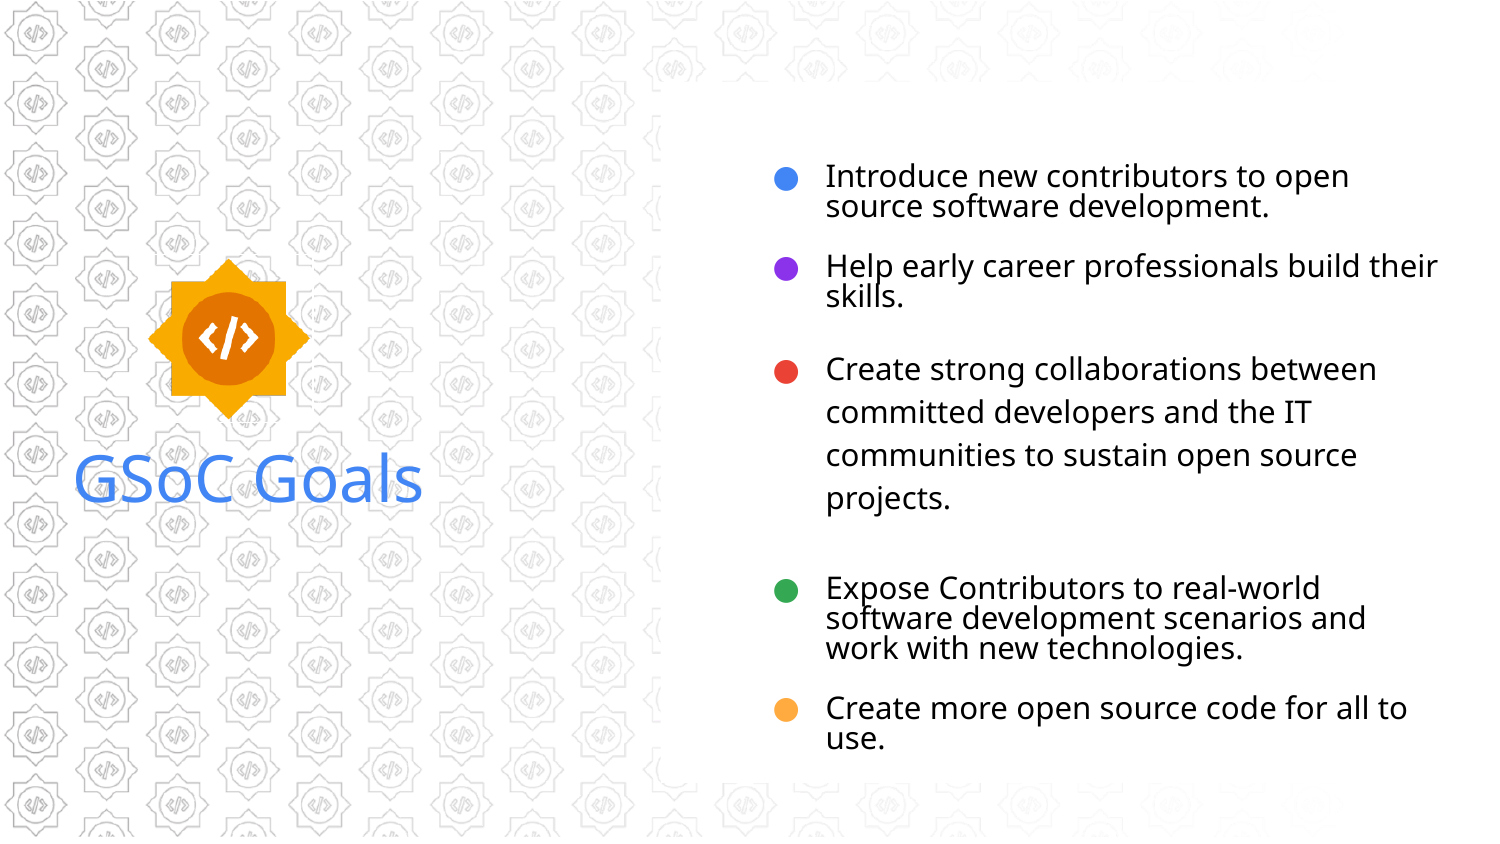

Introduce new contributors to open source software development.
Help early career professionals build their skills.
Create strong collaborations between committed developers and the IT communities to sustain open source projects.
Expose Contributors to real-world software development scenarios and work with new technologies.
Create more open source code for all to use.
# GSoC Goals